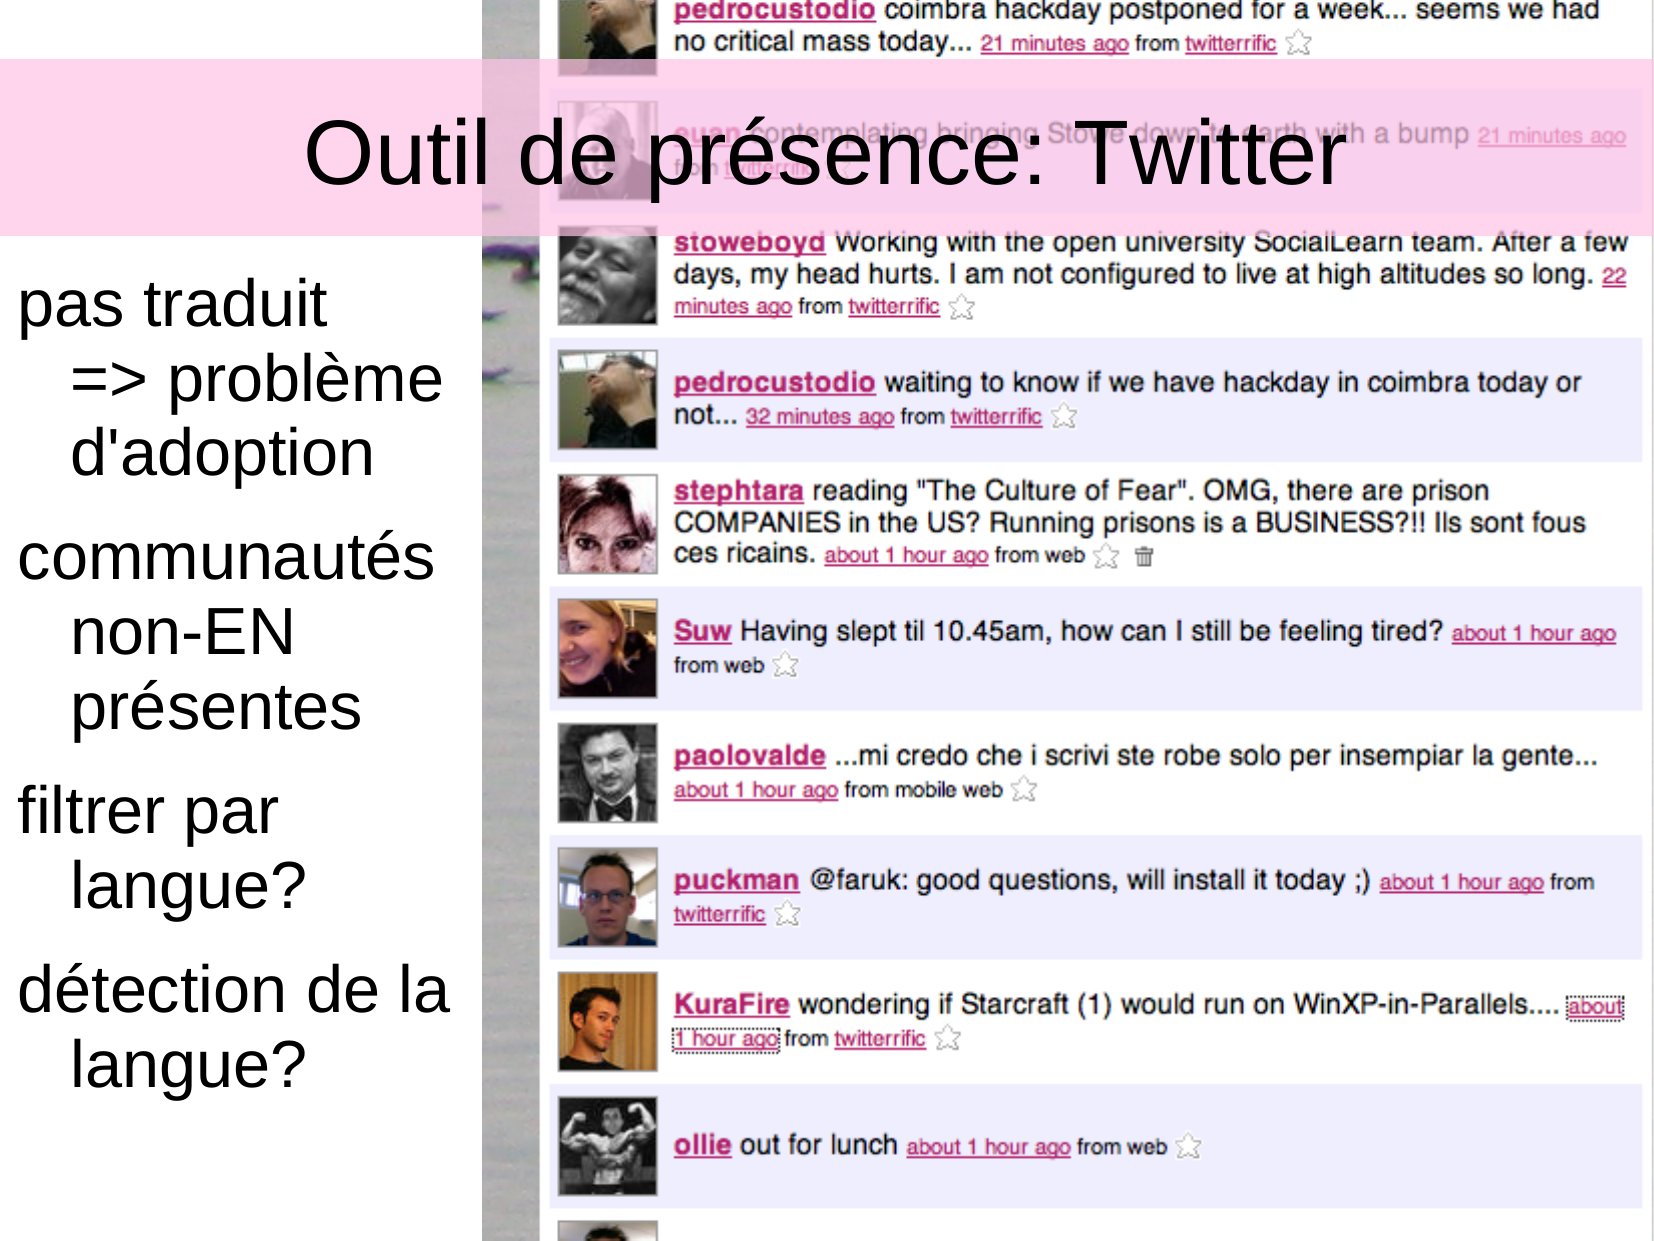

# Outil de présence: Twitter
pas traduit
=> problème d'adoption
communautés non-EN présentes
filtrer par langue?
détection de la langue?